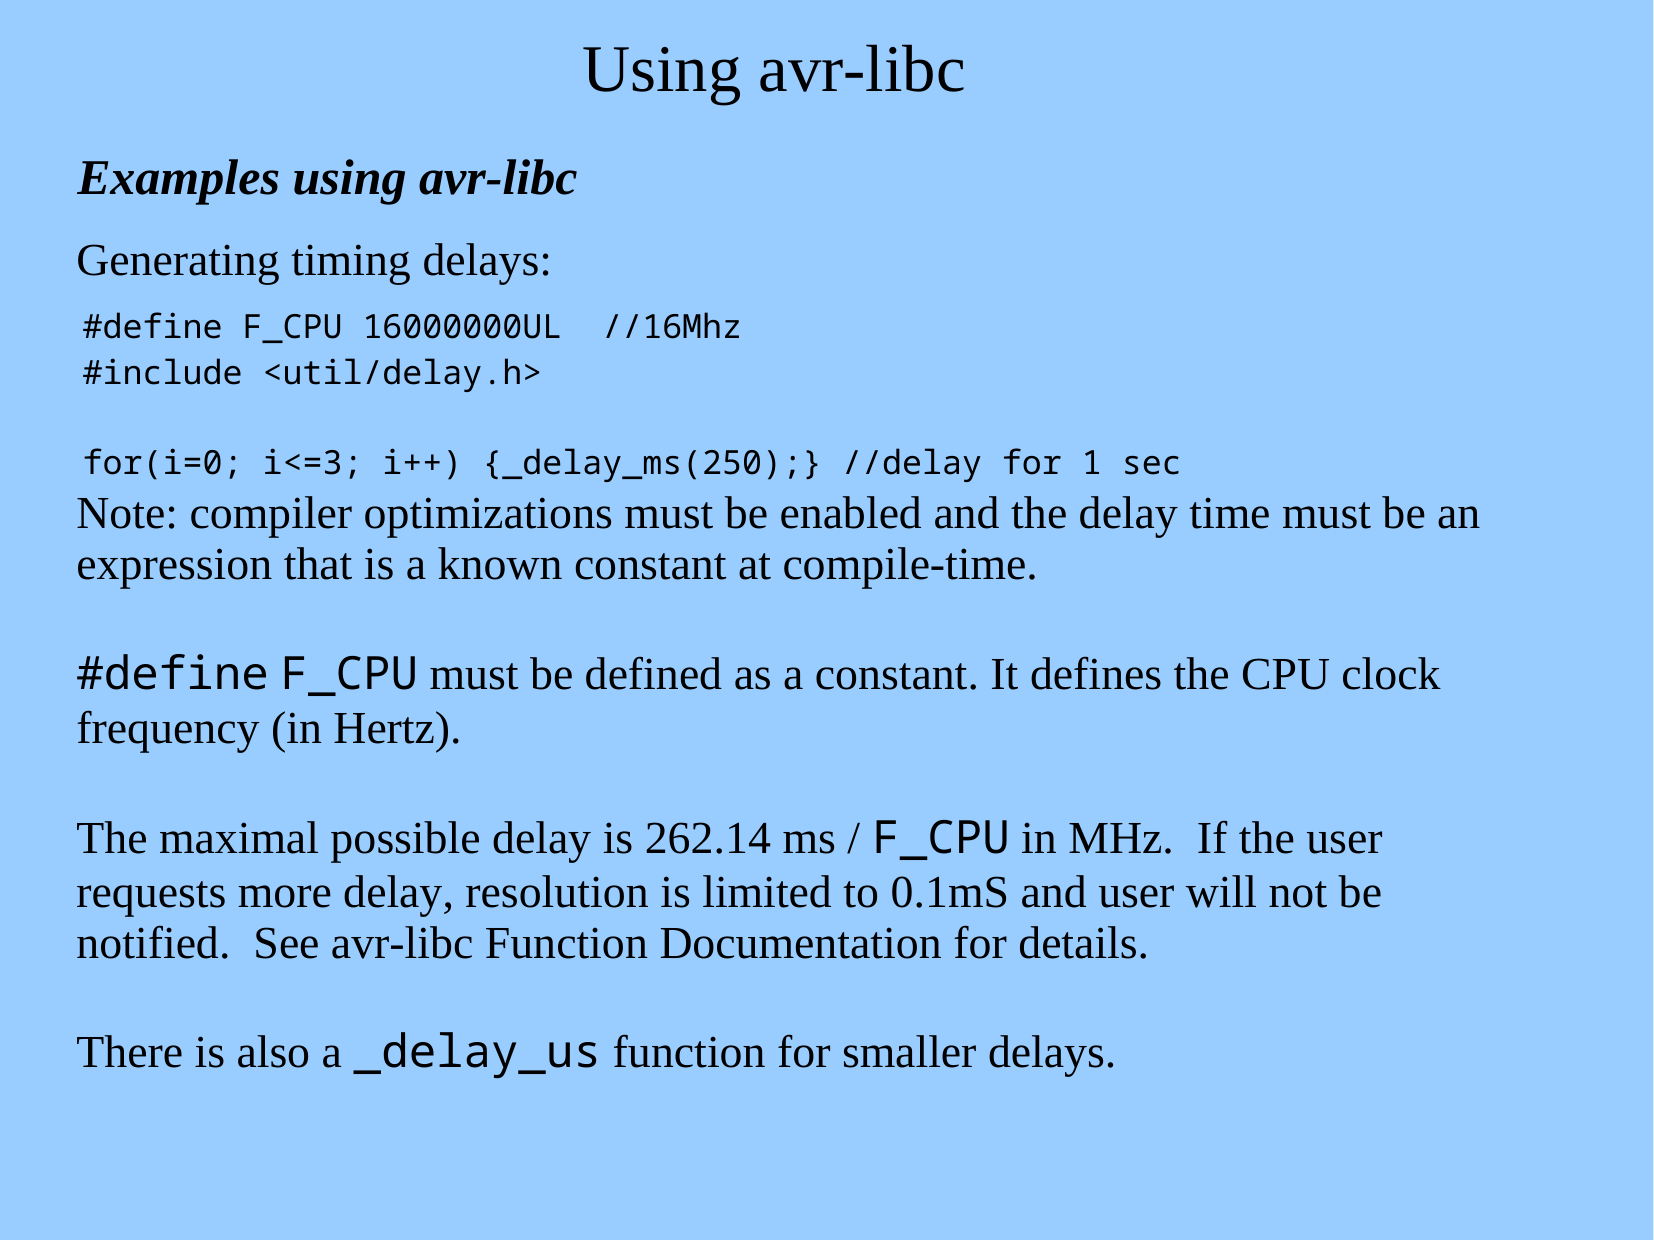

Using avr-libc
Examples using avr-libc
Generating timing delays:
Note: compiler optimizations must be enabled and the delay time must be an expression that is a known constant at compile-time.
#define F_CPU must be defined as a constant. It defines the CPU clock frequency (in Hertz).
The maximal possible delay is 262.14 ms / F_CPU in MHz. If the user requests more delay, resolution is limited to 0.1mS and user will not be notified. See avr-libc Function Documentation for details.
There is also a _delay_us function for smaller delays.
#define F_CPU 16000000UL //16Mhz
#include <util/delay.h>
for(i=0; i<=3; i++) {_delay_ms(250);} //delay for 1 sec